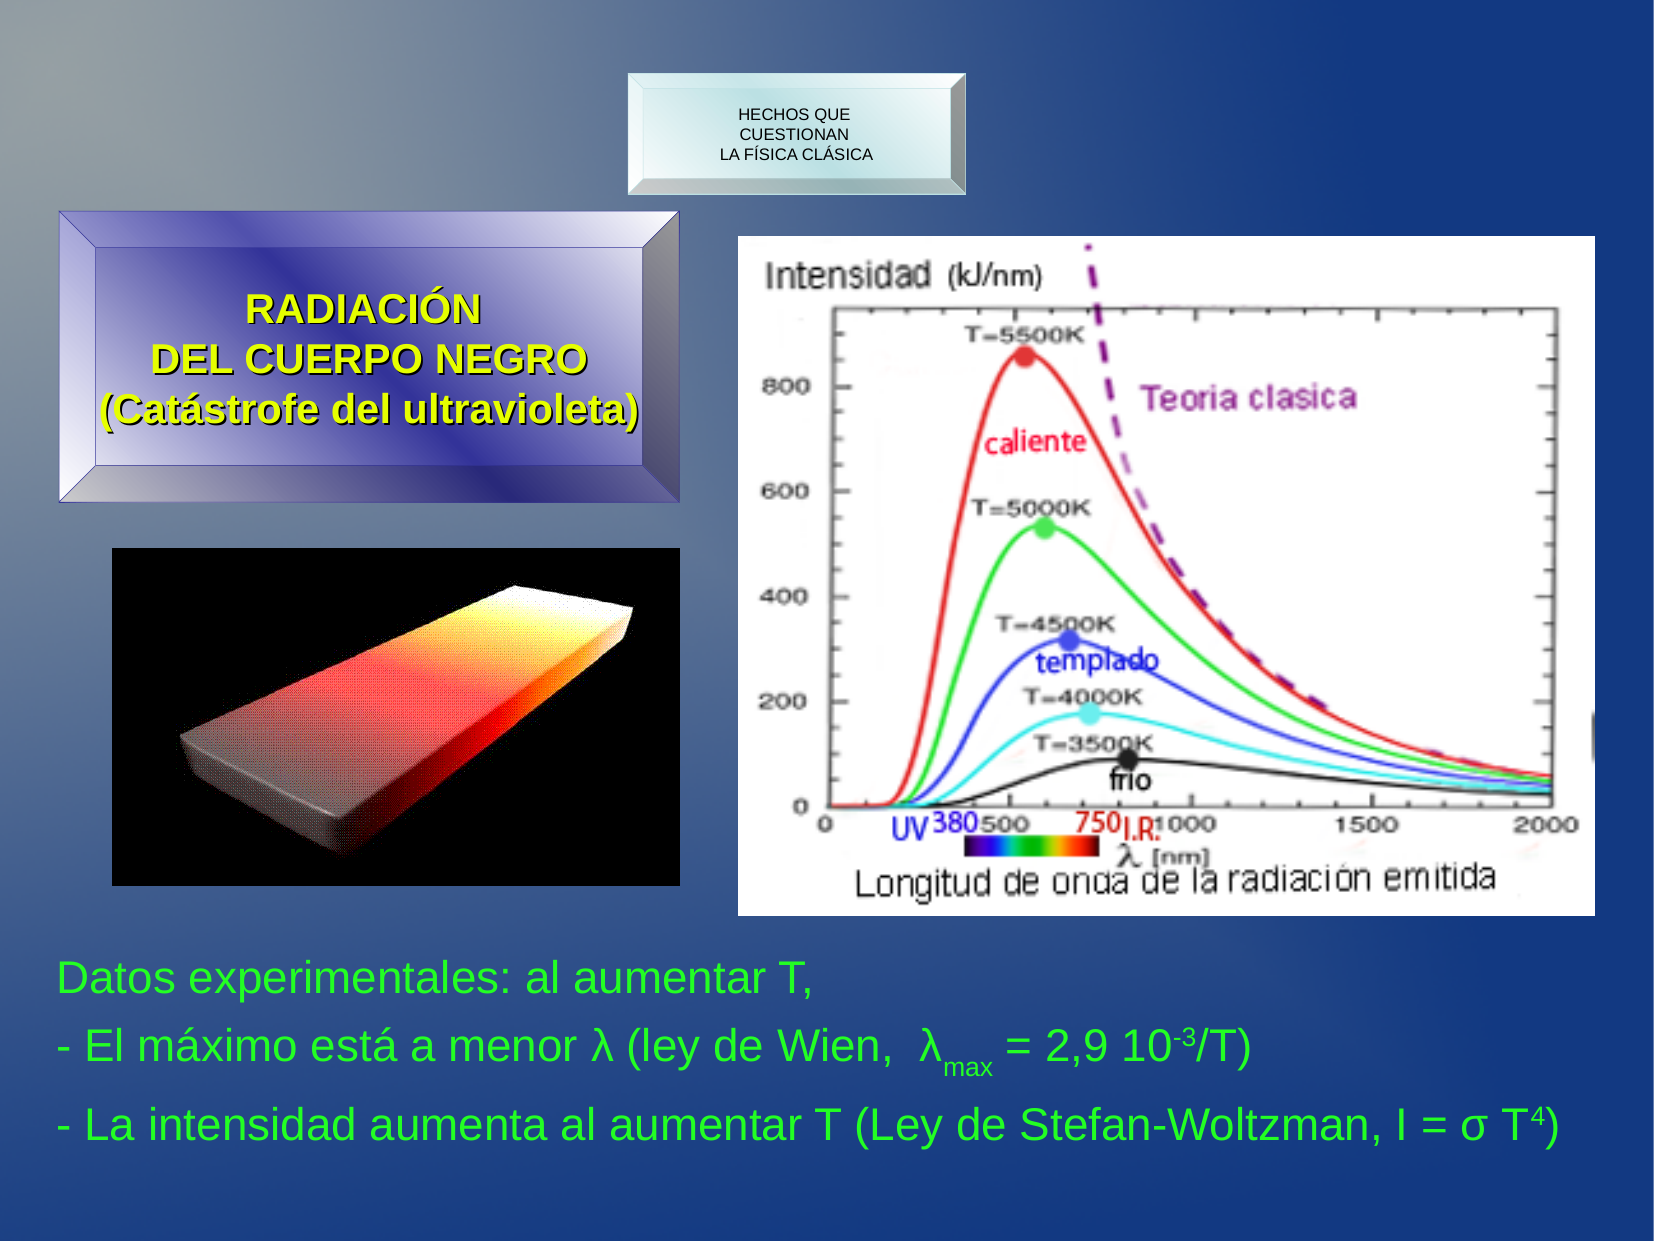

HECHOS QUE
CUESTIONAN
LA FÍSICA CLÁSICA
RADIACIÓN
DEL CUERPO NEGRO
(Catástrofe del ultravioleta)
Datos experimentales: al aumentar T,
- El máximo está a menor λ (ley de Wien, λmax = 2,9 10-3/T)
- La intensidad aumenta al aumentar T (Ley de Stefan-Woltzman, I = σ T4)